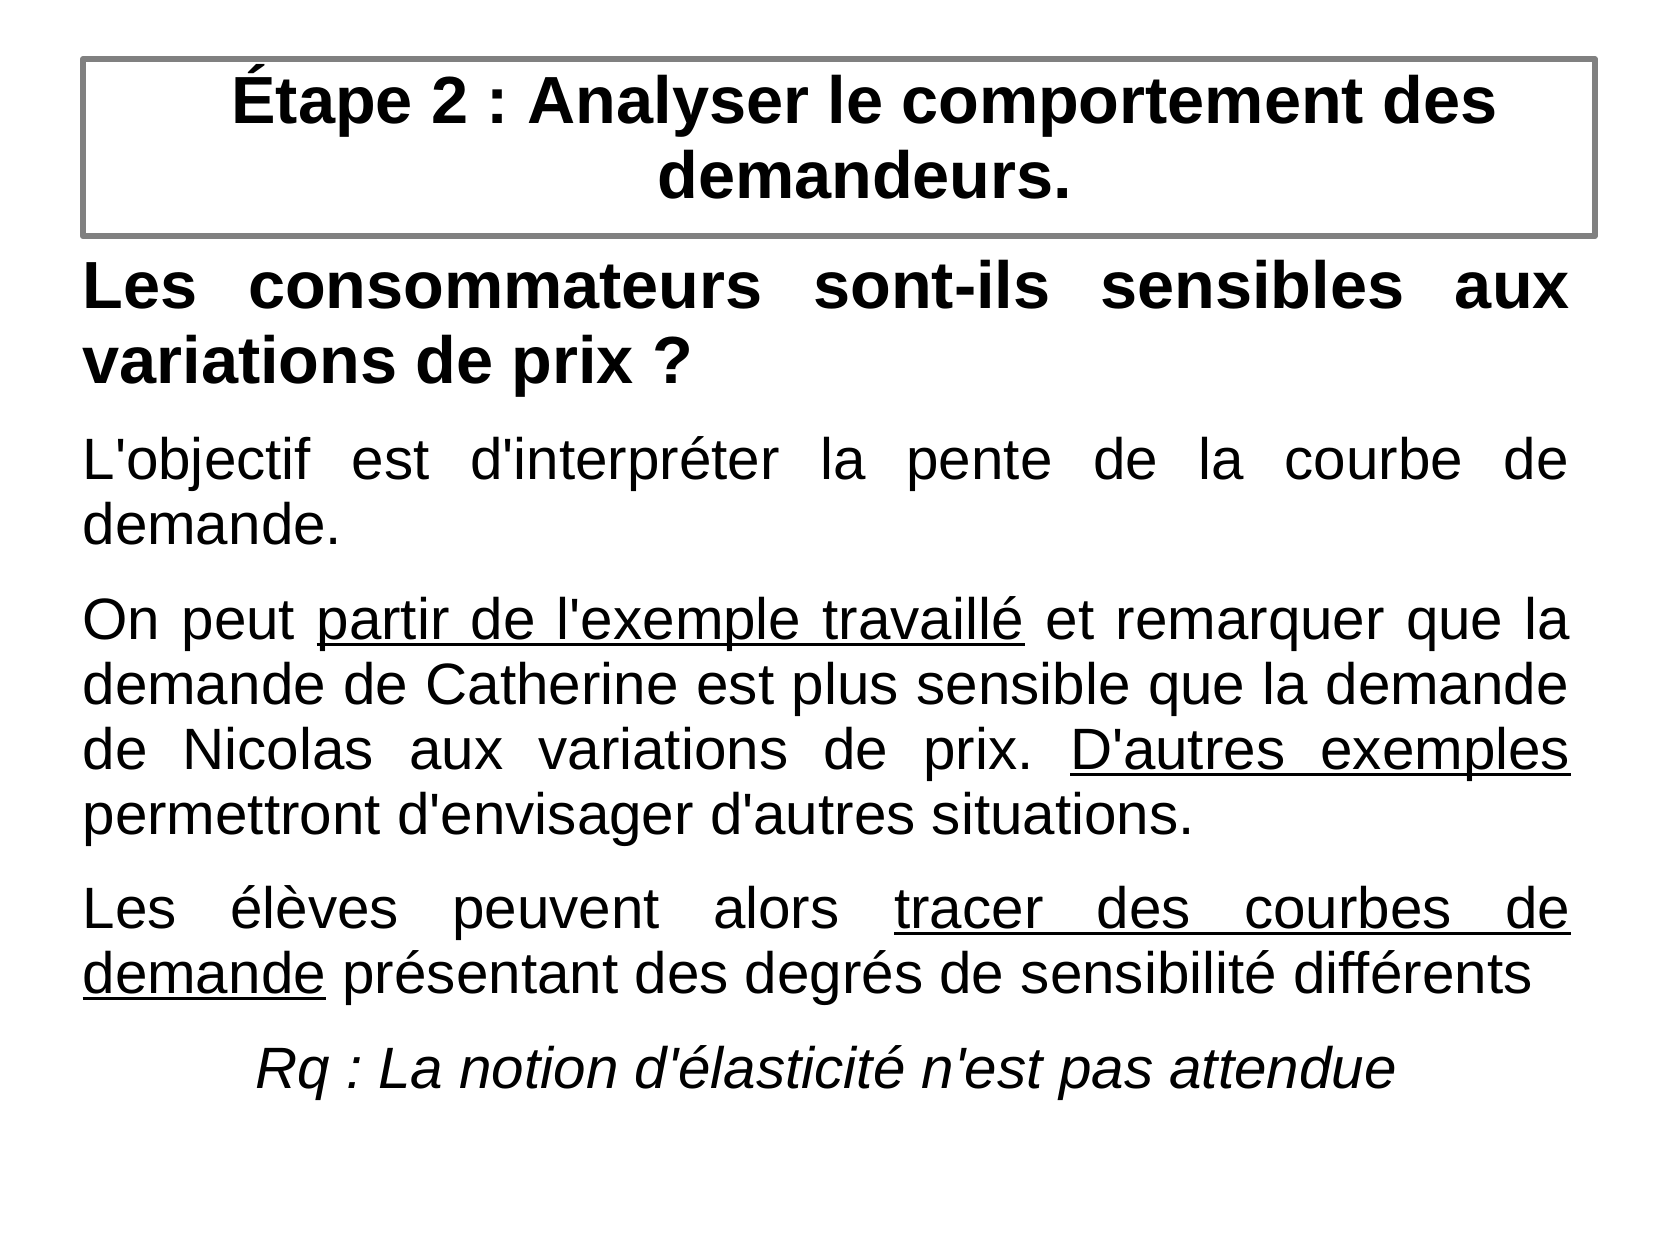

Étape 2 : Analyser le comportement des demandeurs.
# Les consommateurs sont-ils sensibles aux variations de prix ?
L'objectif est d'interpréter la pente de la courbe de demande.
On peut partir de l'exemple travaillé et remarquer que la demande de Catherine est plus sensible que la demande de Nicolas aux variations de prix. D'autres exemples permettront d'envisager d'autres situations.
Les élèves peuvent alors tracer des courbes de demande présentant des degrés de sensibilité différents
Rq : La notion d'élasticité n'est pas attendue